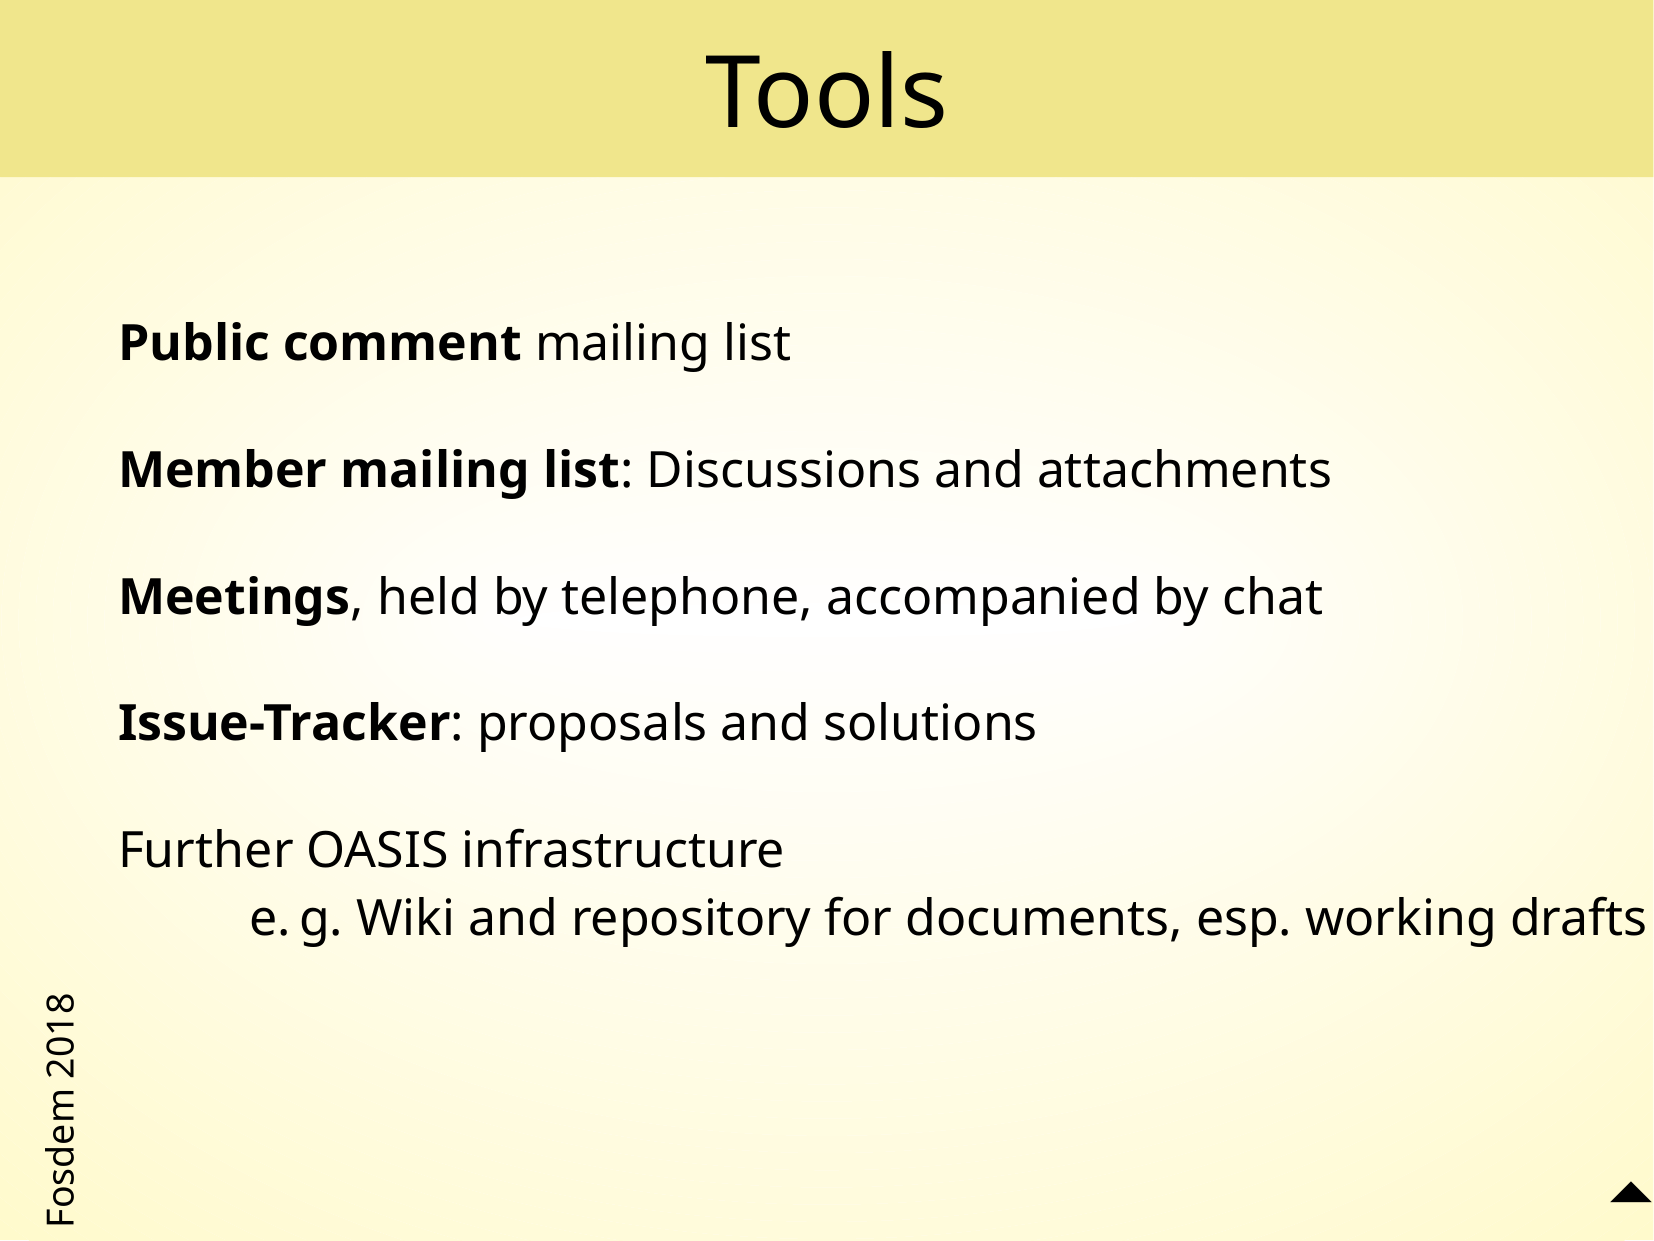

# Tools
Public comment mailing list
Member mailing list: Discussions and attachments
Meetings, held by telephone, accompanied by chat
Issue-Tracker: proposals and solutions
Further OASIS infrastructure
 e. g. Wiki and repository for documents, esp. working drafts
Fosdem 2018
⏶